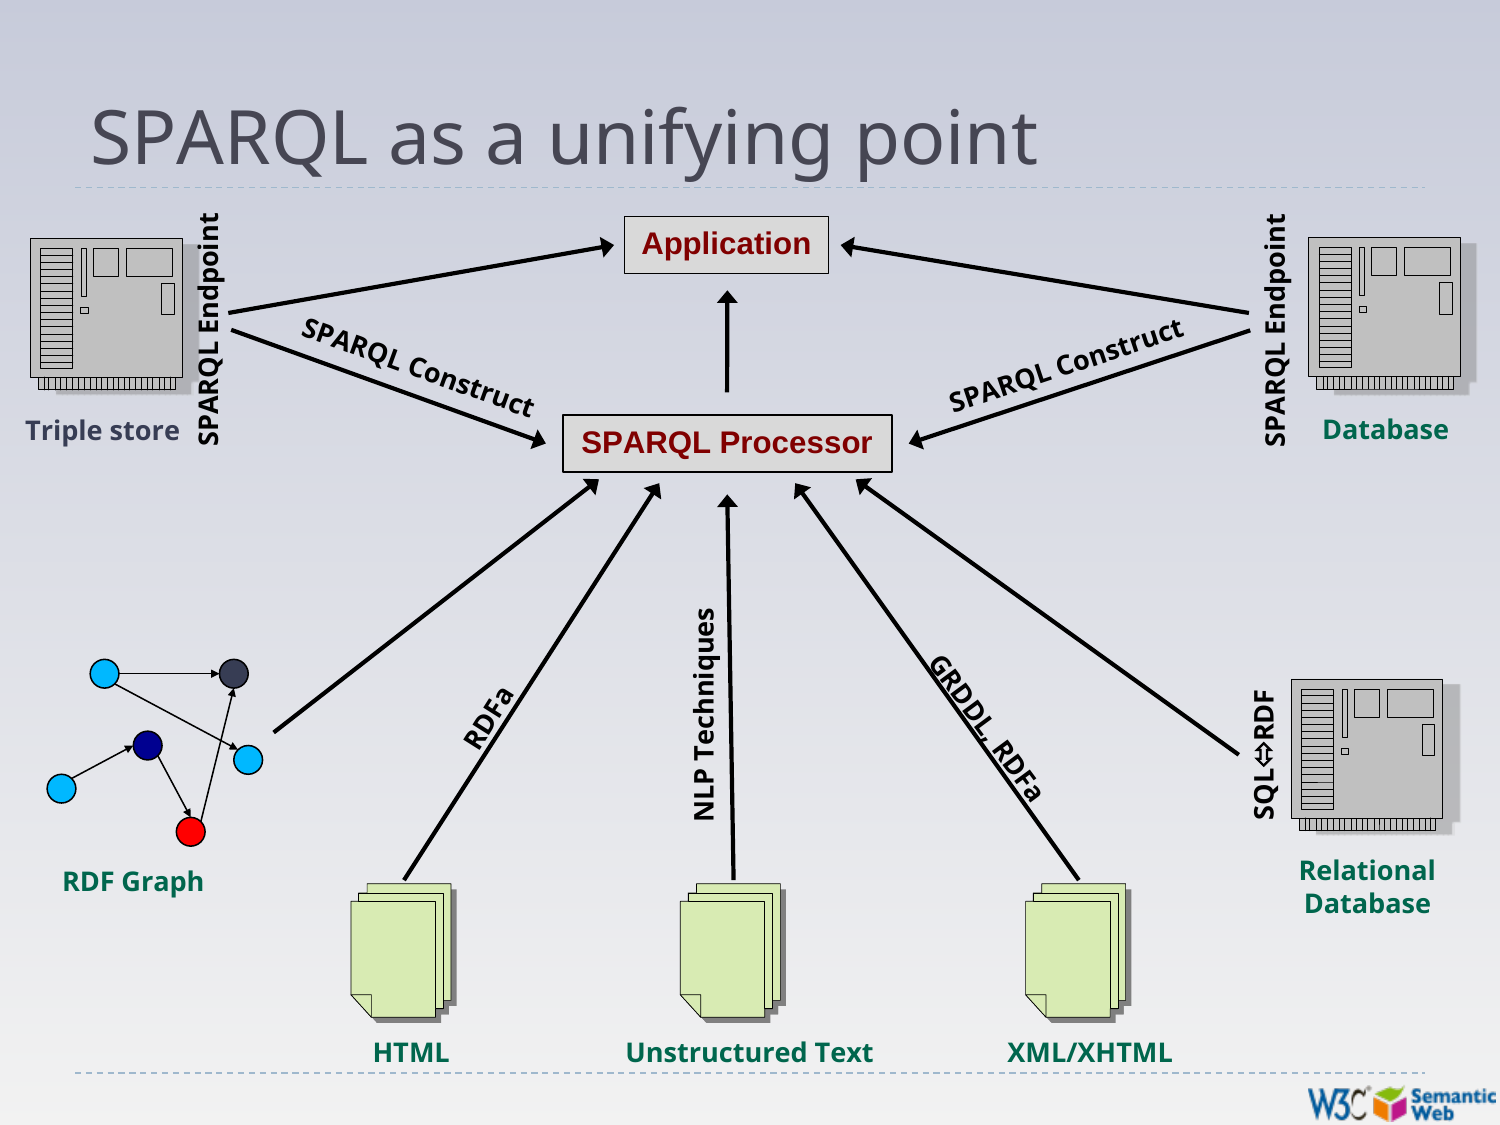

# SPARQL as a unifying point
Triple store
SPARQL Endpoint
SPARQL Endpoint
Database
Application
SPARQL Construct
SPARQL Construct
SPARQL Processor
SQLRDF
Relational
Database
NLP Techniques
RDFa
GRDDL, RDFa
RDF Graph
HTML
Unstructured Text
XML/XHTML